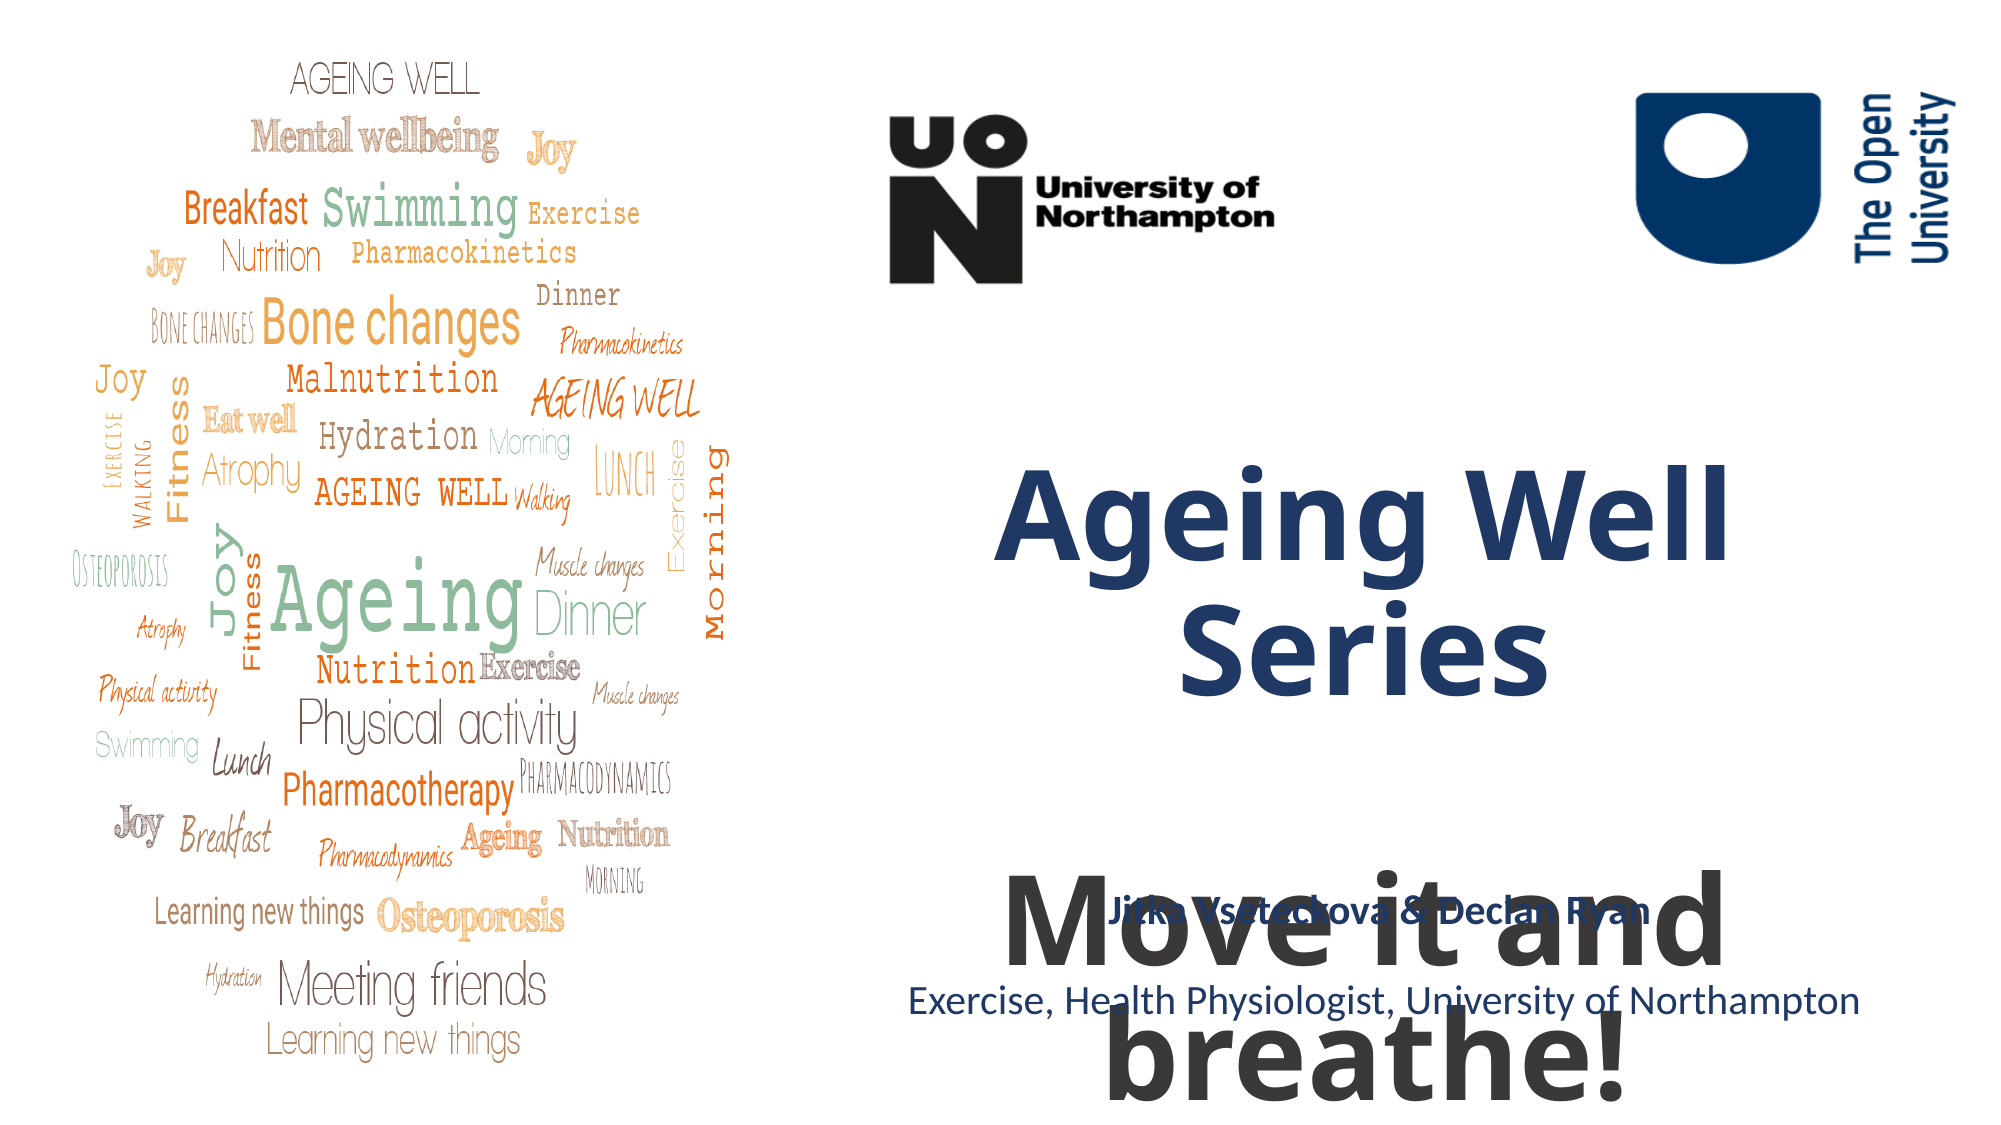

# Ageing Well Series Move it and breathe!
Jitka Vseteckova & Declan Ryan
Exercise, Health Physiologist, University of Northampton